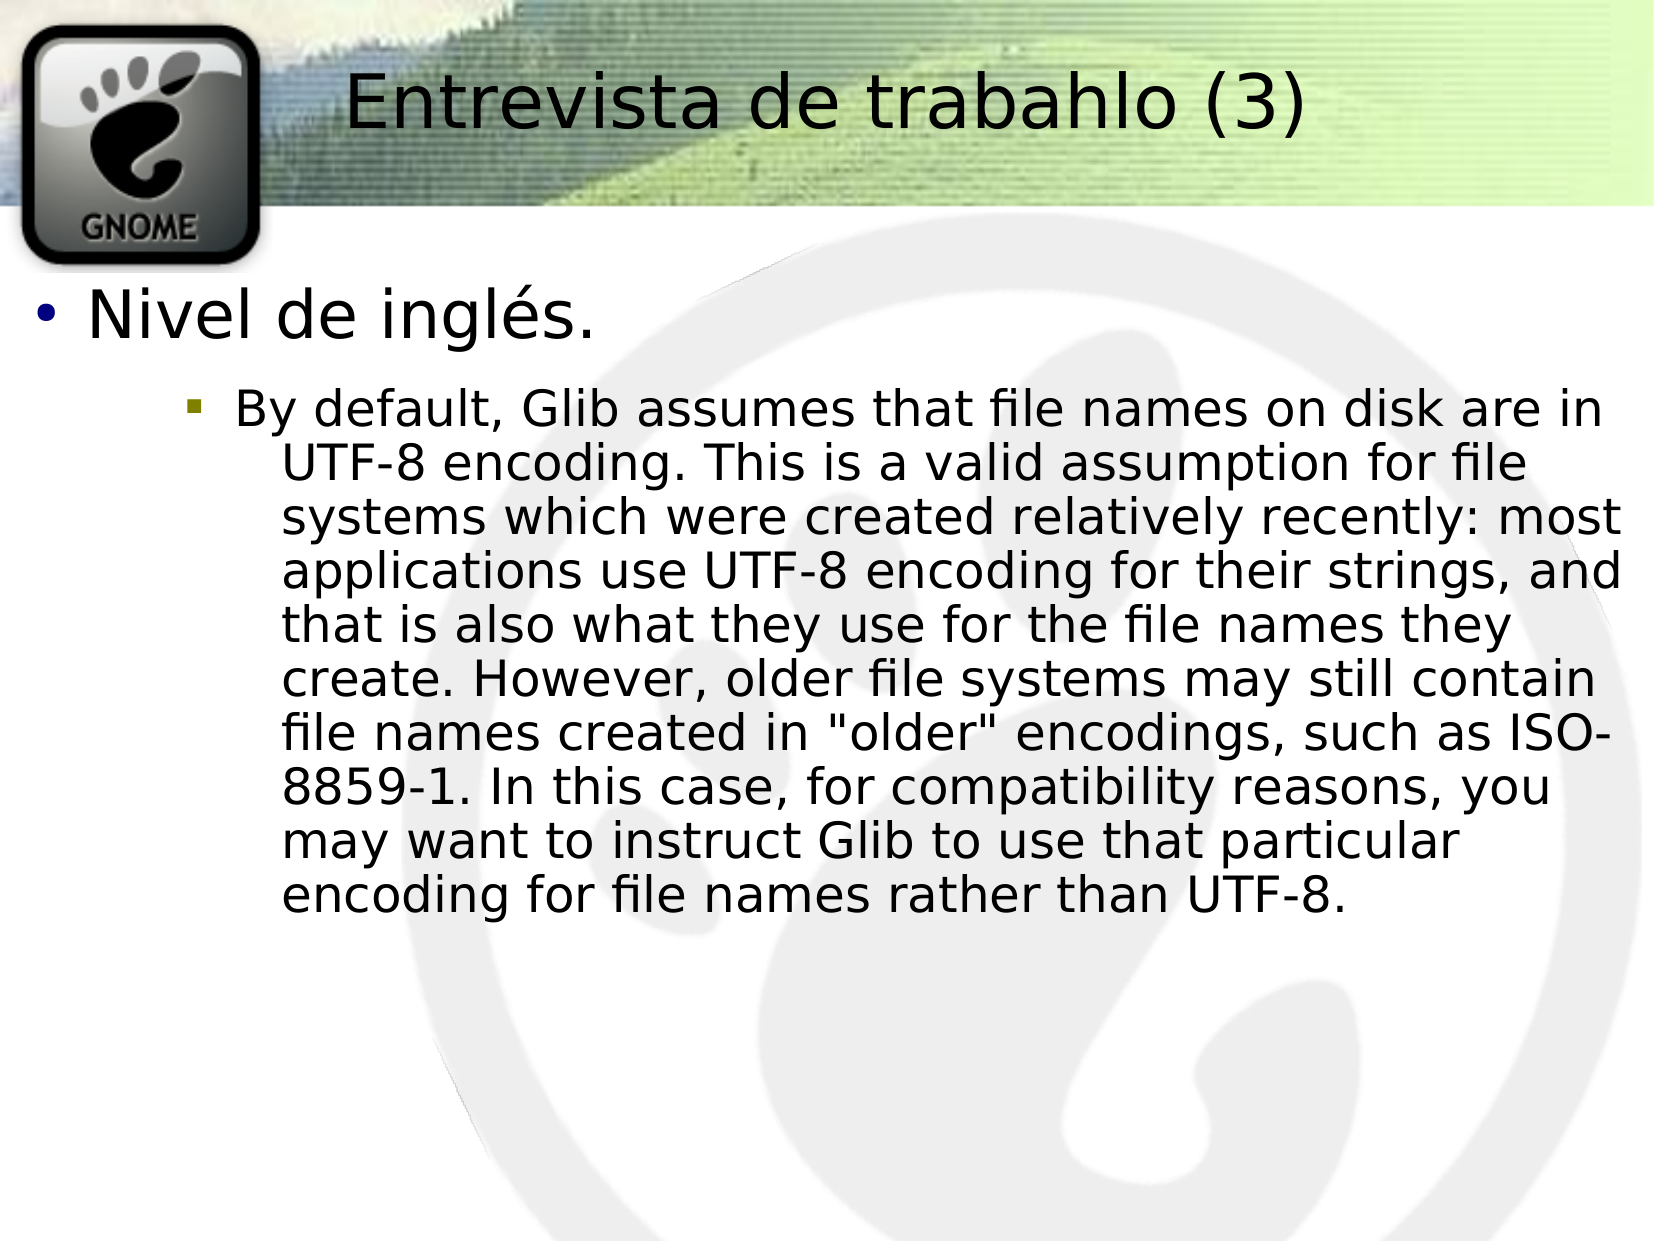

# Entrevista de trabahlo (3)
Nivel de inglés.
By default, Glib assumes that file names on disk are in UTF-8 encoding. This is a valid assumption for file systems which were created relatively recently: most applications use UTF-8 encoding for their strings, and that is also what they use for the file names they create. However, older file systems may still contain file names created in "older" encodings, such as ISO-8859-1. In this case, for compatibility reasons, you may want to instruct Glib to use that particular encoding for file names rather than UTF-8.